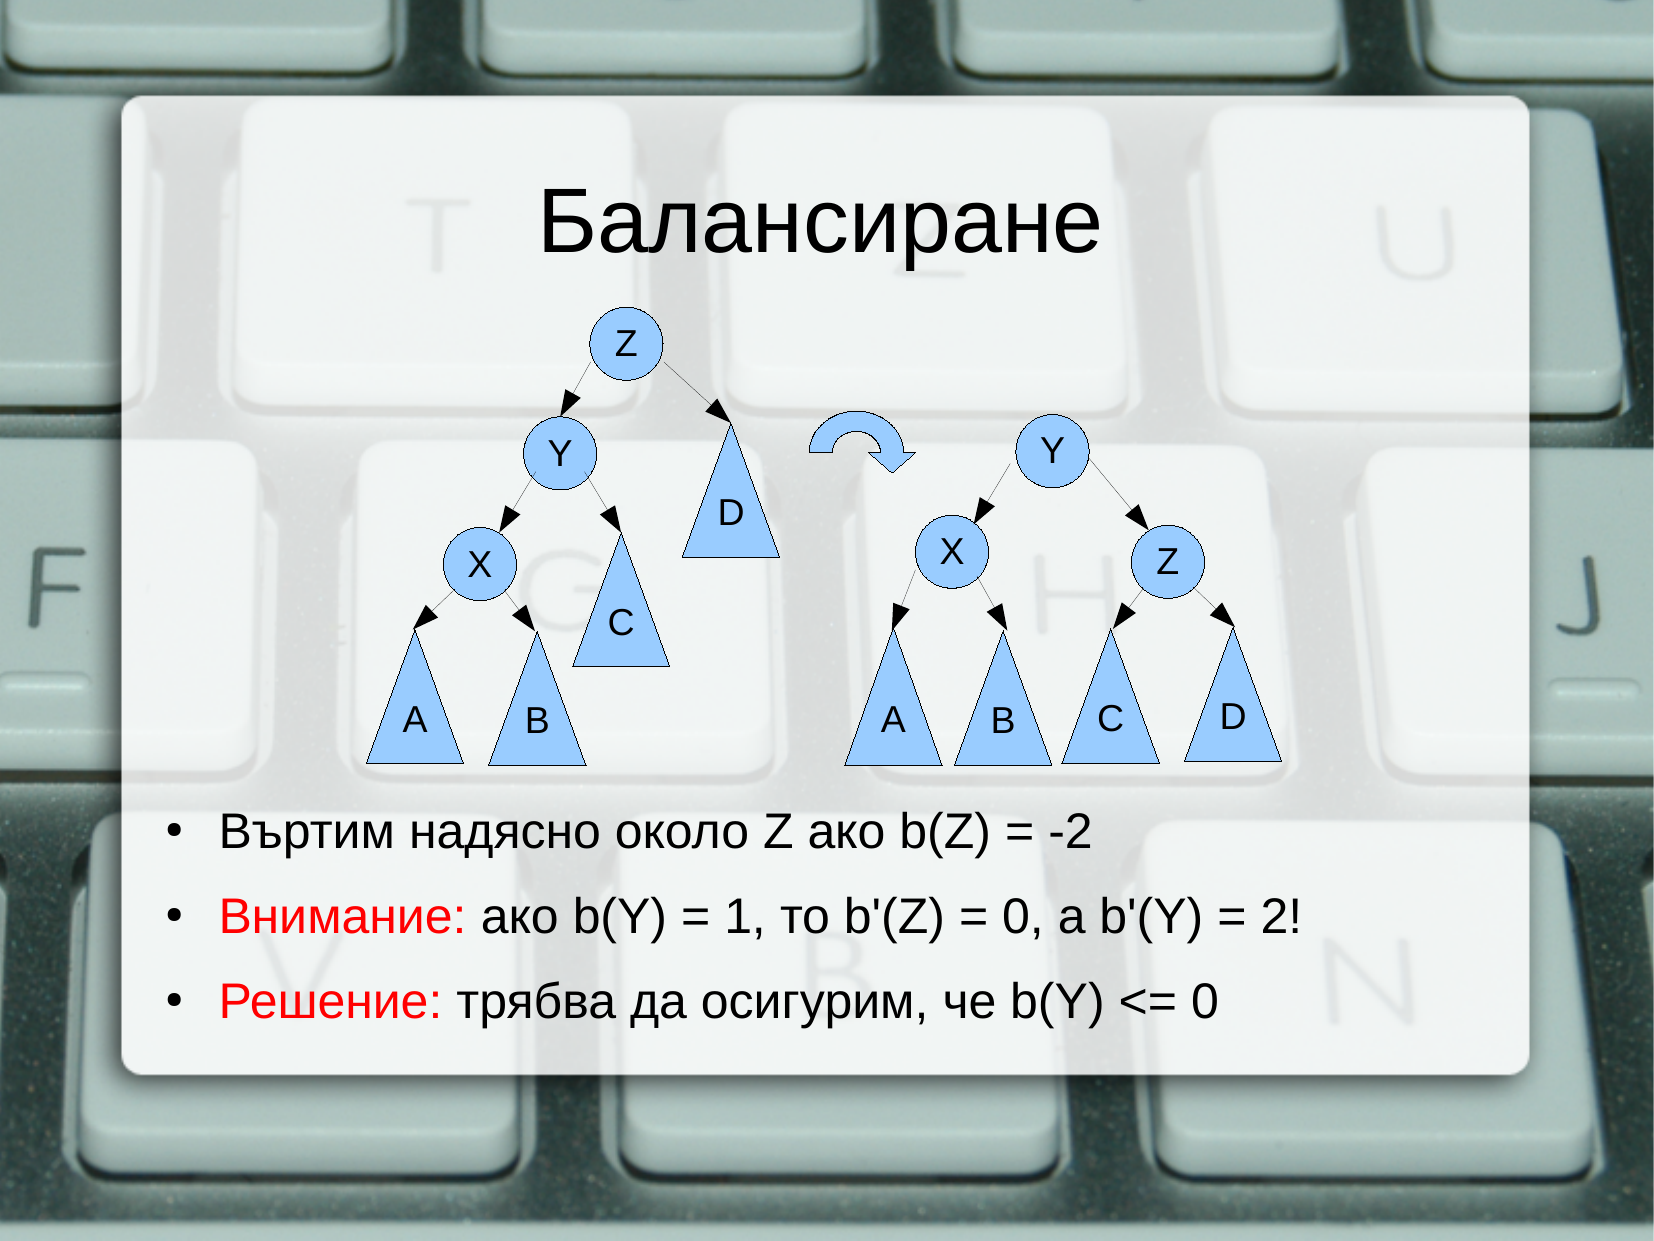

# Балансиране
Z
Y
Y
D
X
Z
X
C
D
A
C
A
B
B
Въртим надясно около Z ако b(Z) = -2
Внимание: ако b(Y) = 1, то b'(Z) = 0, а b'(Y) = 2!
Решение: трябва да осигурим, че b(Y) <= 0